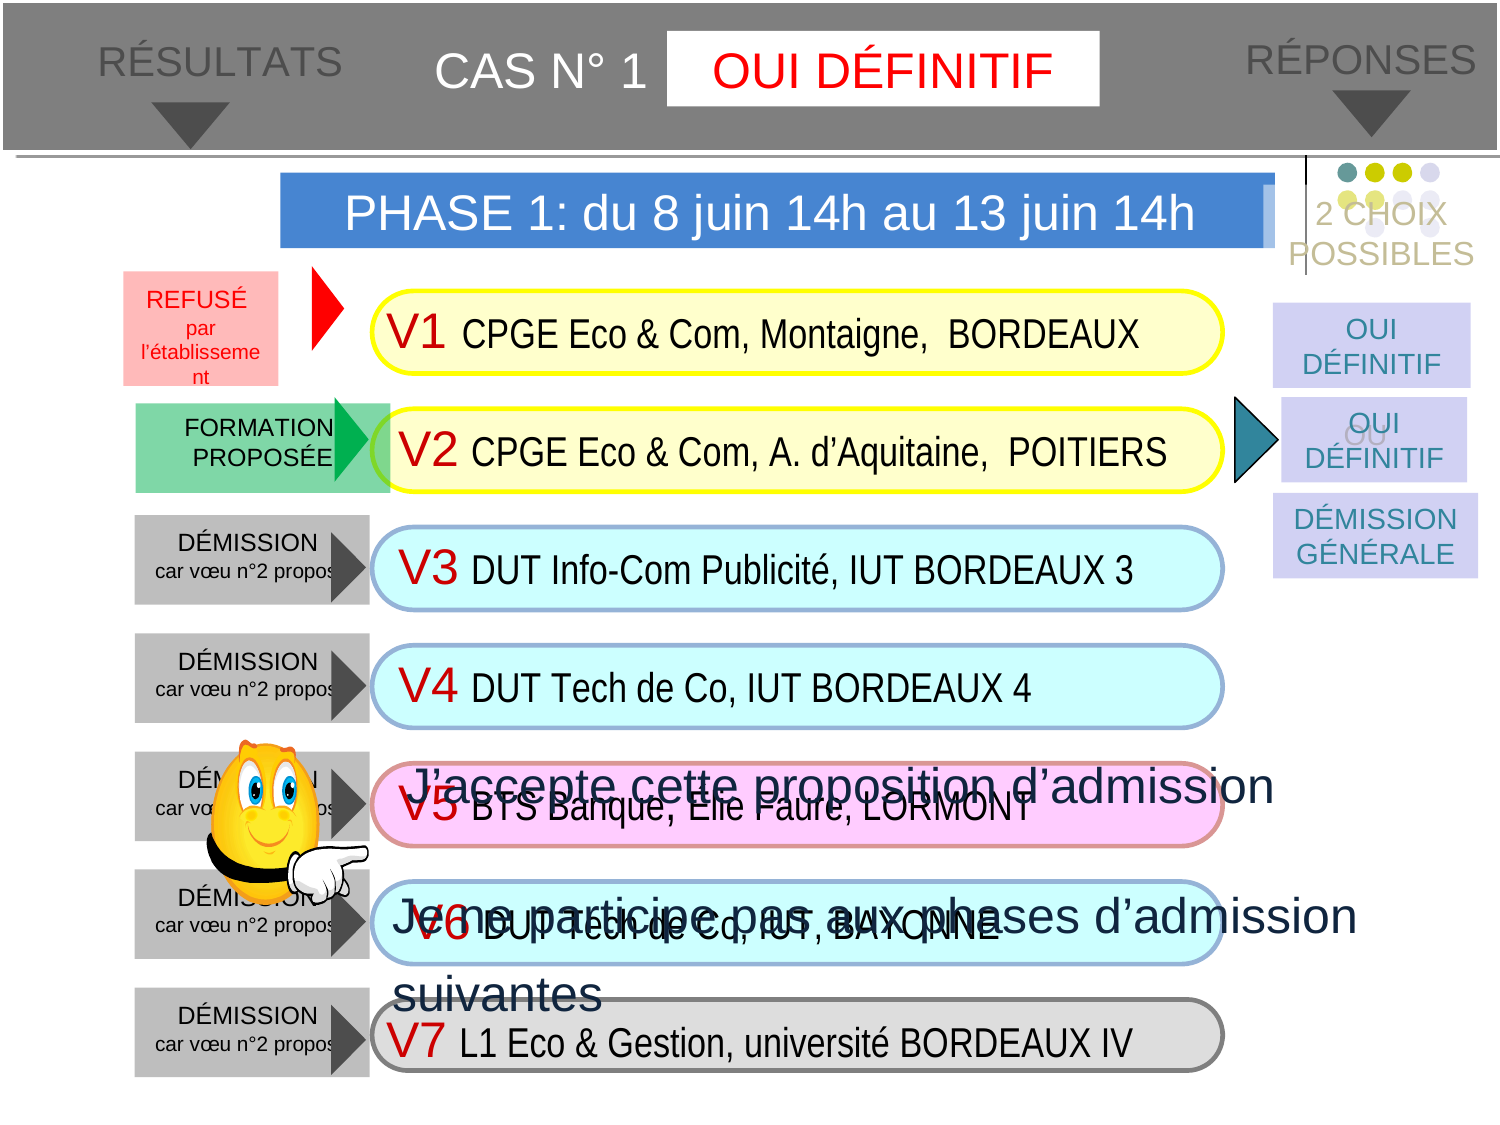

RÉPONSES
RÉSULTATS
CAS N° 1
OUI DÉFINITIF
Etude de cas - oui définitif
PHASE 1: du 8 juin 14h au 13 juin 14h
2 CHOIX POSSIBLES
REFUSÉ
par l’établissement
V1 CPGE Eco & Com, Montaigne, BORDEAUX
OUI DÉFINITIF
FORMATION
PROPOSÉE
OUI DÉFINITIF
V2 CPGE Eco & Com, A. d’Aquitaine, POITIERS
OU
DÉMISSION GÉNÉRALE
DÉMISSION
car vœu n°2 proposé
V3 DUT Info-Com Publicité, IUT BORDEAUX 3
DÉMISSION
car vœu n°2 proposé
V4 DUT Tech de Co, IUT BORDEAUX 4
 J’accepte cette proposition d’admission
Je ne participe pas aux phases d’admission suivantes
DÉMISSION
car vœu n°2 proposé
V5 BTS Banque, Élie Faure, LORMONT
DÉMISSION
car vœu n°2 proposé
V6 DUT Tech de Co, IUT, BAYONNE
DÉMISSION
car vœu n°2 proposé
V7 L1 Eco & Gestion, université BORDEAUX IV